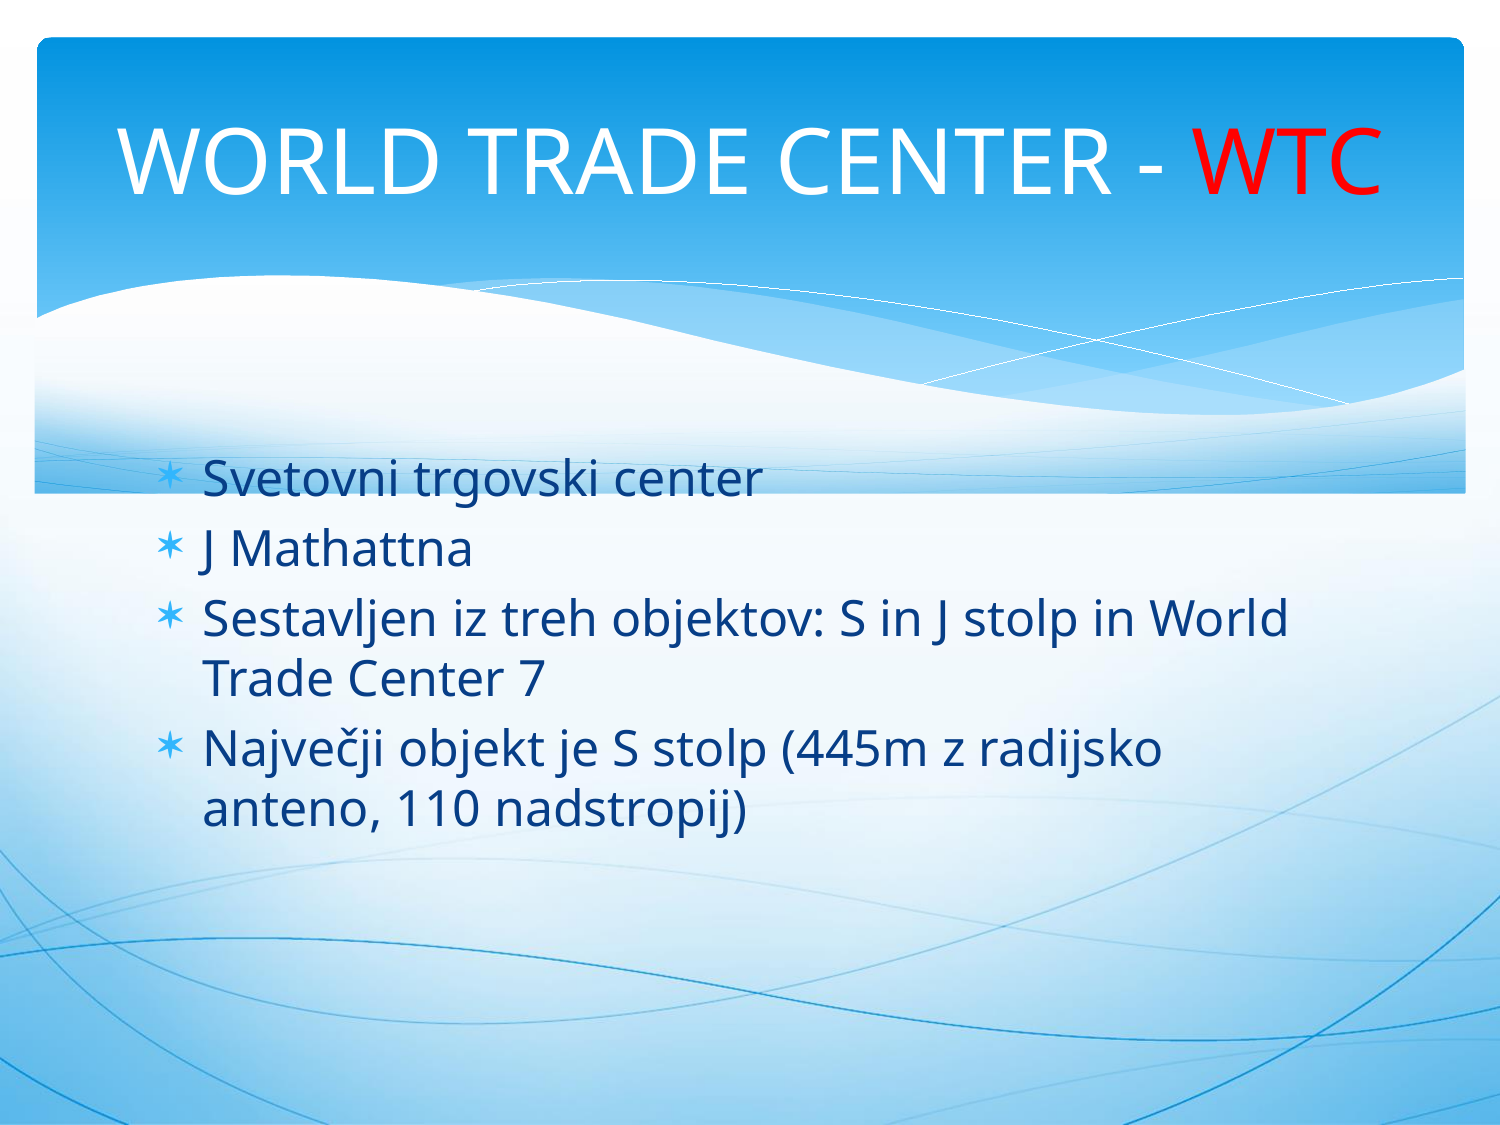

WORLD TRADE CENTER - WTC
# Svetovni trgovski center
J Mathattna
Sestavljen iz treh objektov: S in J stolp in World Trade Center 7
Največji objekt je S stolp (445m z radijsko anteno, 110 nadstropij)